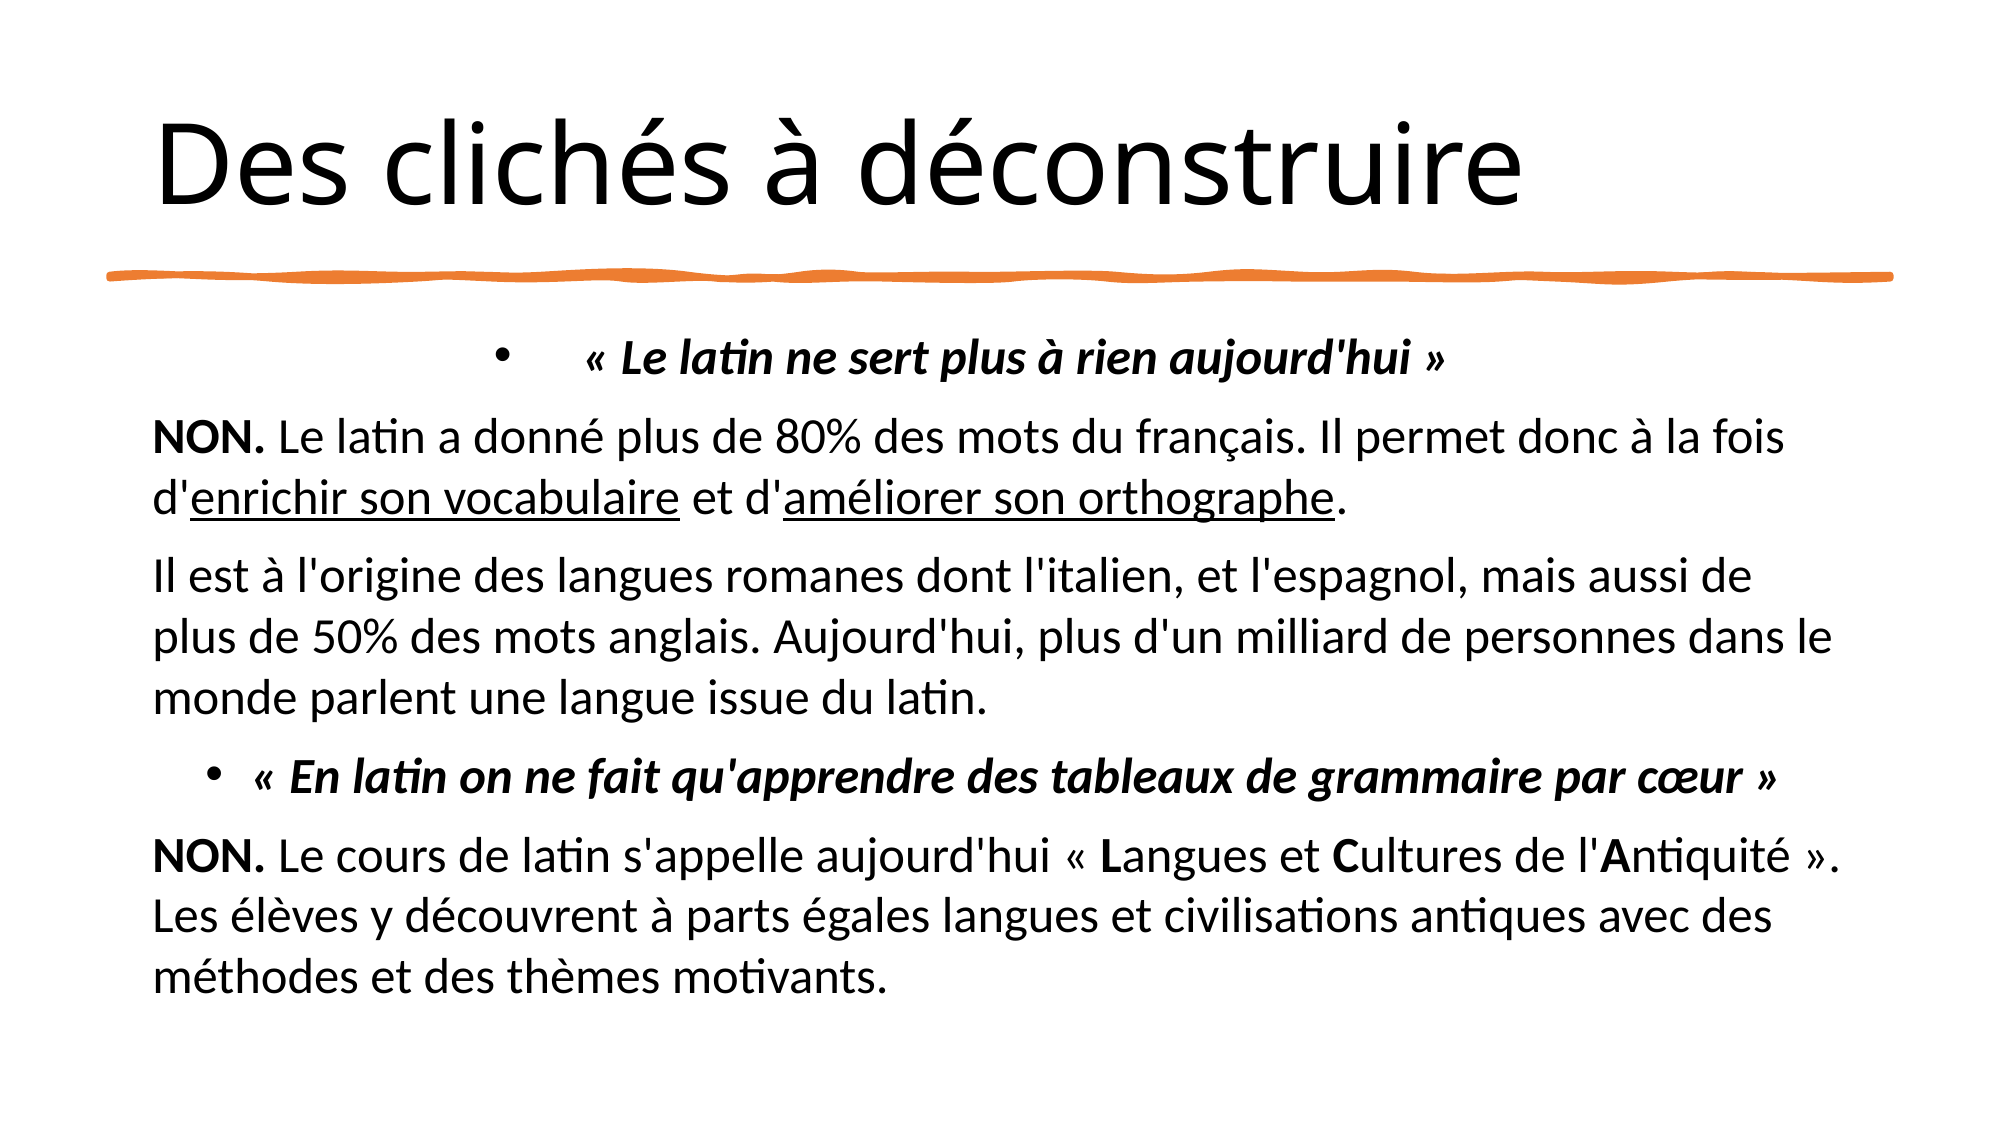

# Des clichés à déconstruire
« Le latin ne sert plus à rien aujourd'hui »
NON. Le latin a donné plus de 80% des mots du français. Il permet donc à la fois d'enrichir son vocabulaire et d'améliorer son orthographe.
Il est à l'origine des langues romanes dont l'italien, et l'espagnol, mais aussi de plus de 50% des mots anglais. Aujourd'hui, plus d'un milliard de personnes dans le monde parlent une langue issue du latin.
« En latin on ne fait qu'apprendre des tableaux de grammaire par cœur »
NON. Le cours de latin s'appelle aujourd'hui « Langues et Cultures de l'Antiquité ». Les élèves y découvrent à parts égales langues et civilisations antiques avec des méthodes et des thèmes motivants.